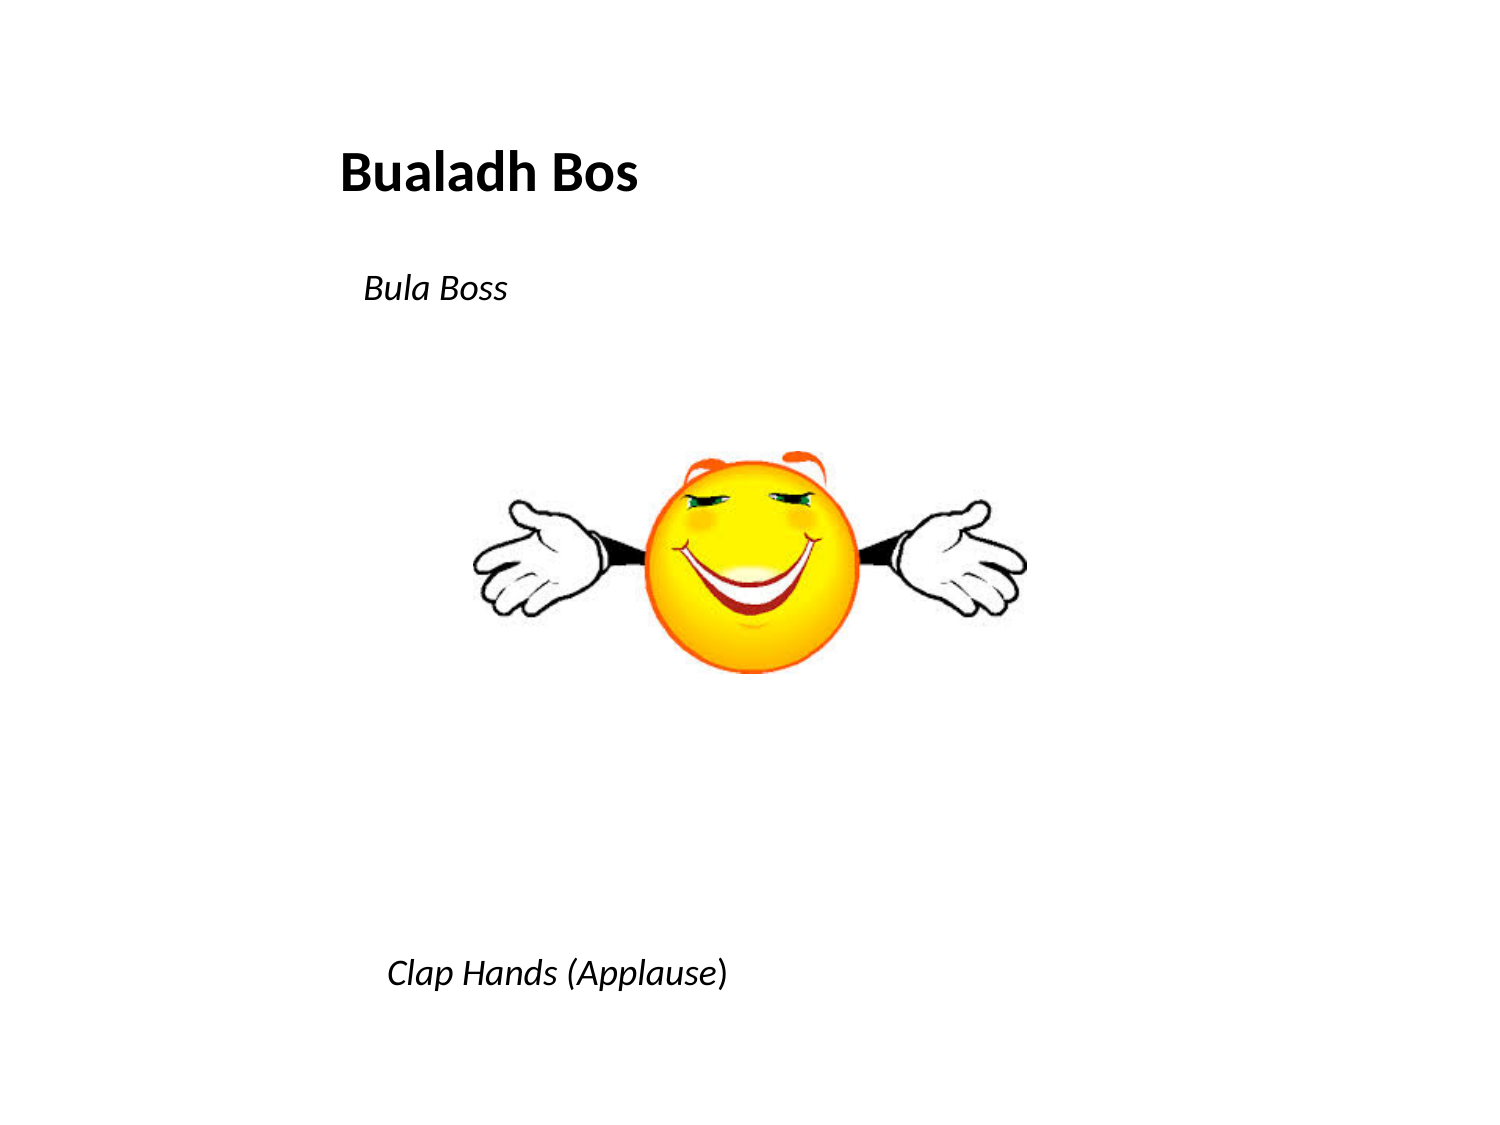

Bualadh Bos
Bula Boss
Clap Hands (Applause)